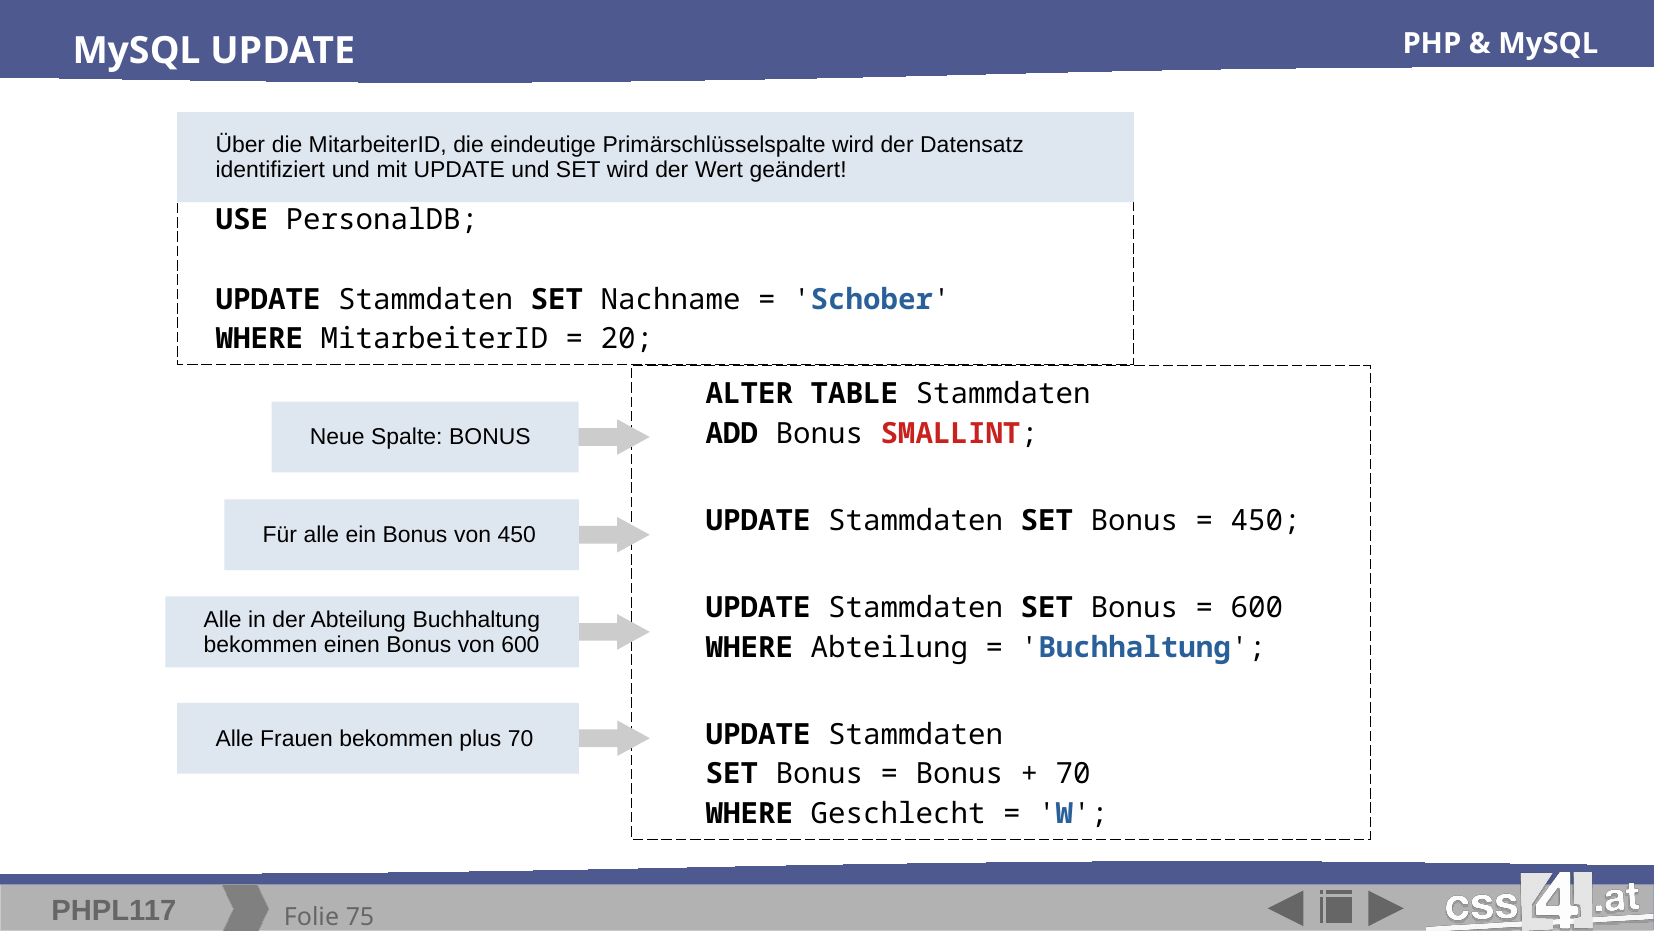

PHP & MySQL
MySQL UPDATE
Über die MitarbeiterID, die eindeutige Primärschlüsselspalte wird der Datensatz
identifiziert und mit UPDATE und SET wird der Wert geändert!
USE PersonalDB;
UPDATE Stammdaten SET Nachname = 'Schober'
WHERE MitarbeiterID = 20;
ALTER TABLE Stammdaten
ADD Bonus SMALLINT;
UPDATE Stammdaten SET Bonus = 450;
UPDATE Stammdaten SET Bonus = 600
WHERE Abteilung = 'Buchhaltung';
UPDATE Stammdaten
SET Bonus = Bonus + 70
WHERE Geschlecht = 'W';
Neue Spalte: BONUS
Für alle ein Bonus von 450
Alle in der Abteilung Buchhaltung
bekommen einen Bonus von 600
Alle Frauen bekommen plus 70
PHPL117
Folie